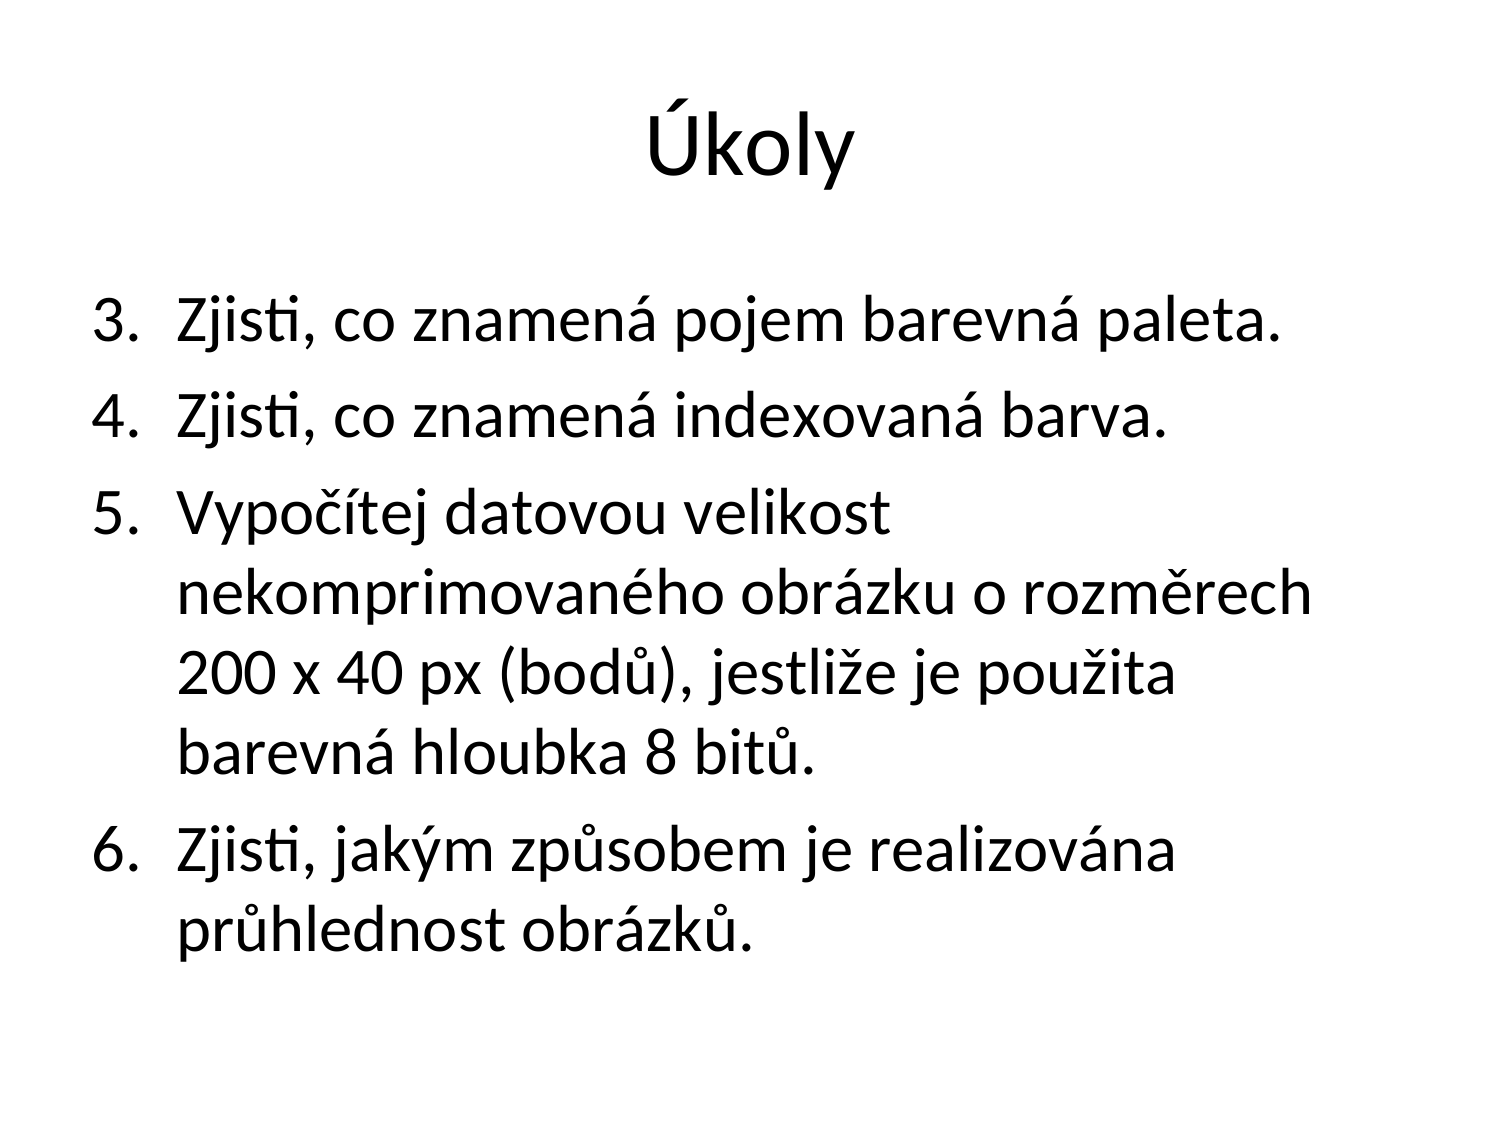

# Úkoly
Zjisti, co znamená pojem barevná paleta.
Zjisti, co znamená indexovaná barva.
Vypočítej datovou velikost nekomprimovaného obrázku o rozměrech 200 x 40 px (bodů), jestliže je použita barevná hloubka 8 bitů.
Zjisti, jakým způsobem je realizována průhlednost obrázků.